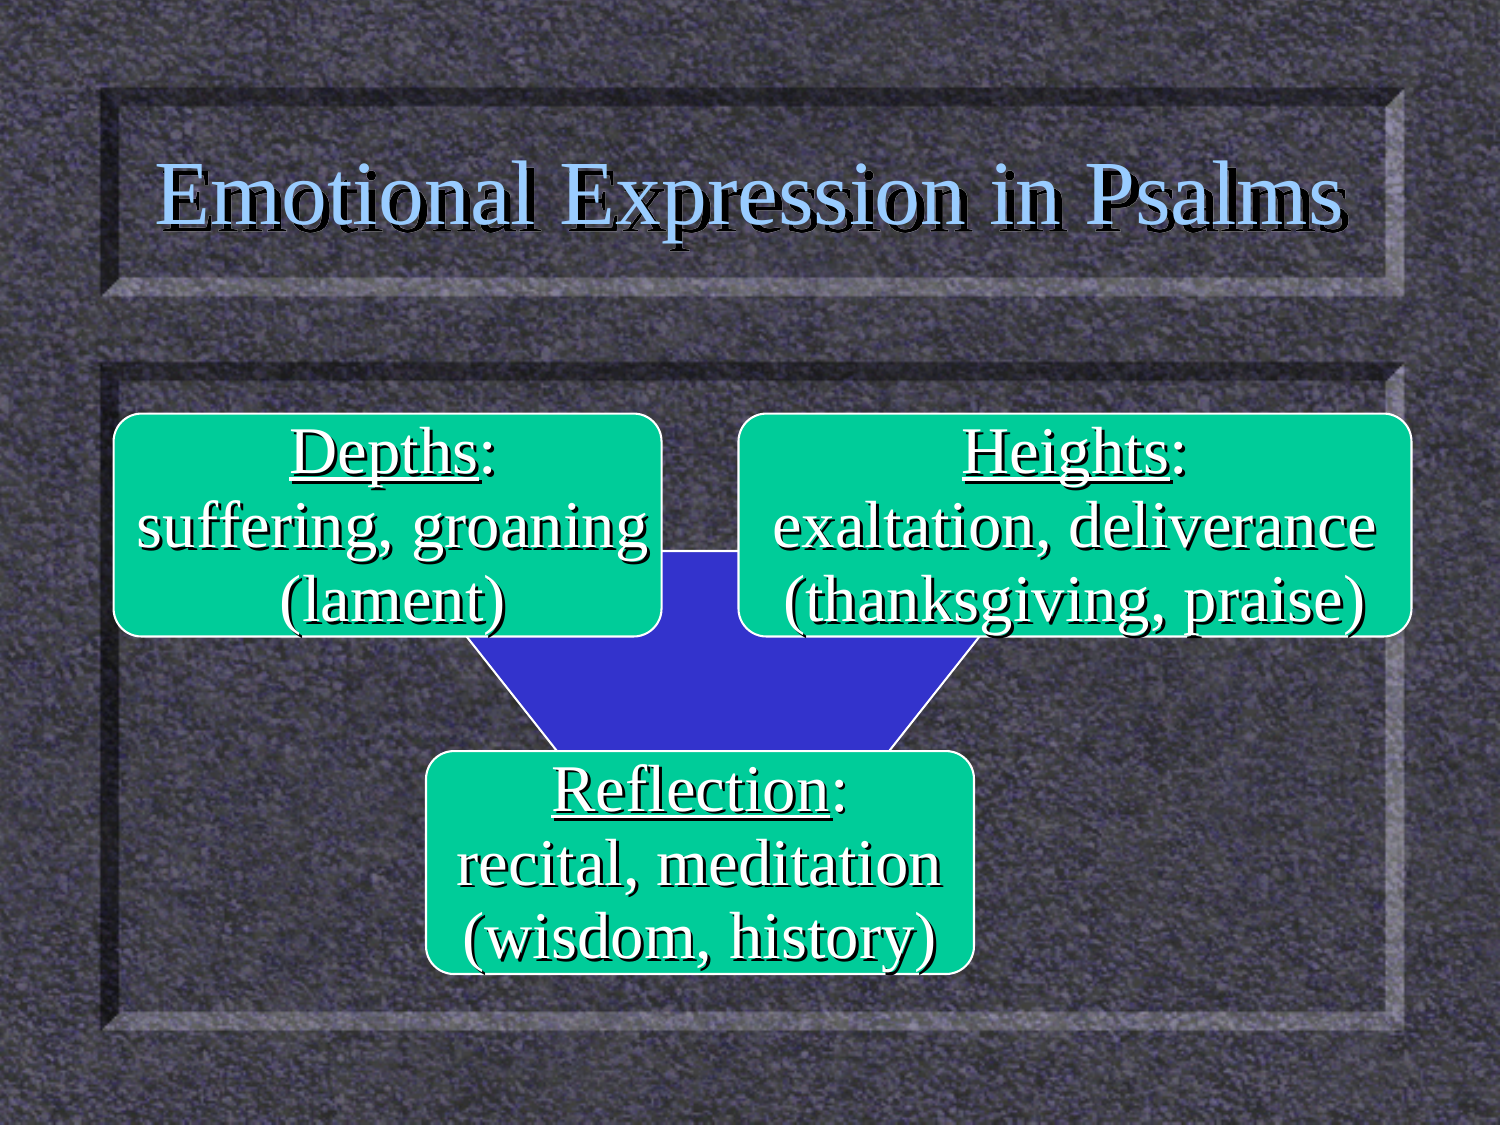

# Emotional Expression in Psalms
Depths:
suffering, groaning
(lament)
Heights:
exaltation, deliverance
(thanksgiving, praise)
Reflection:
recital, meditation
(wisdom, history)